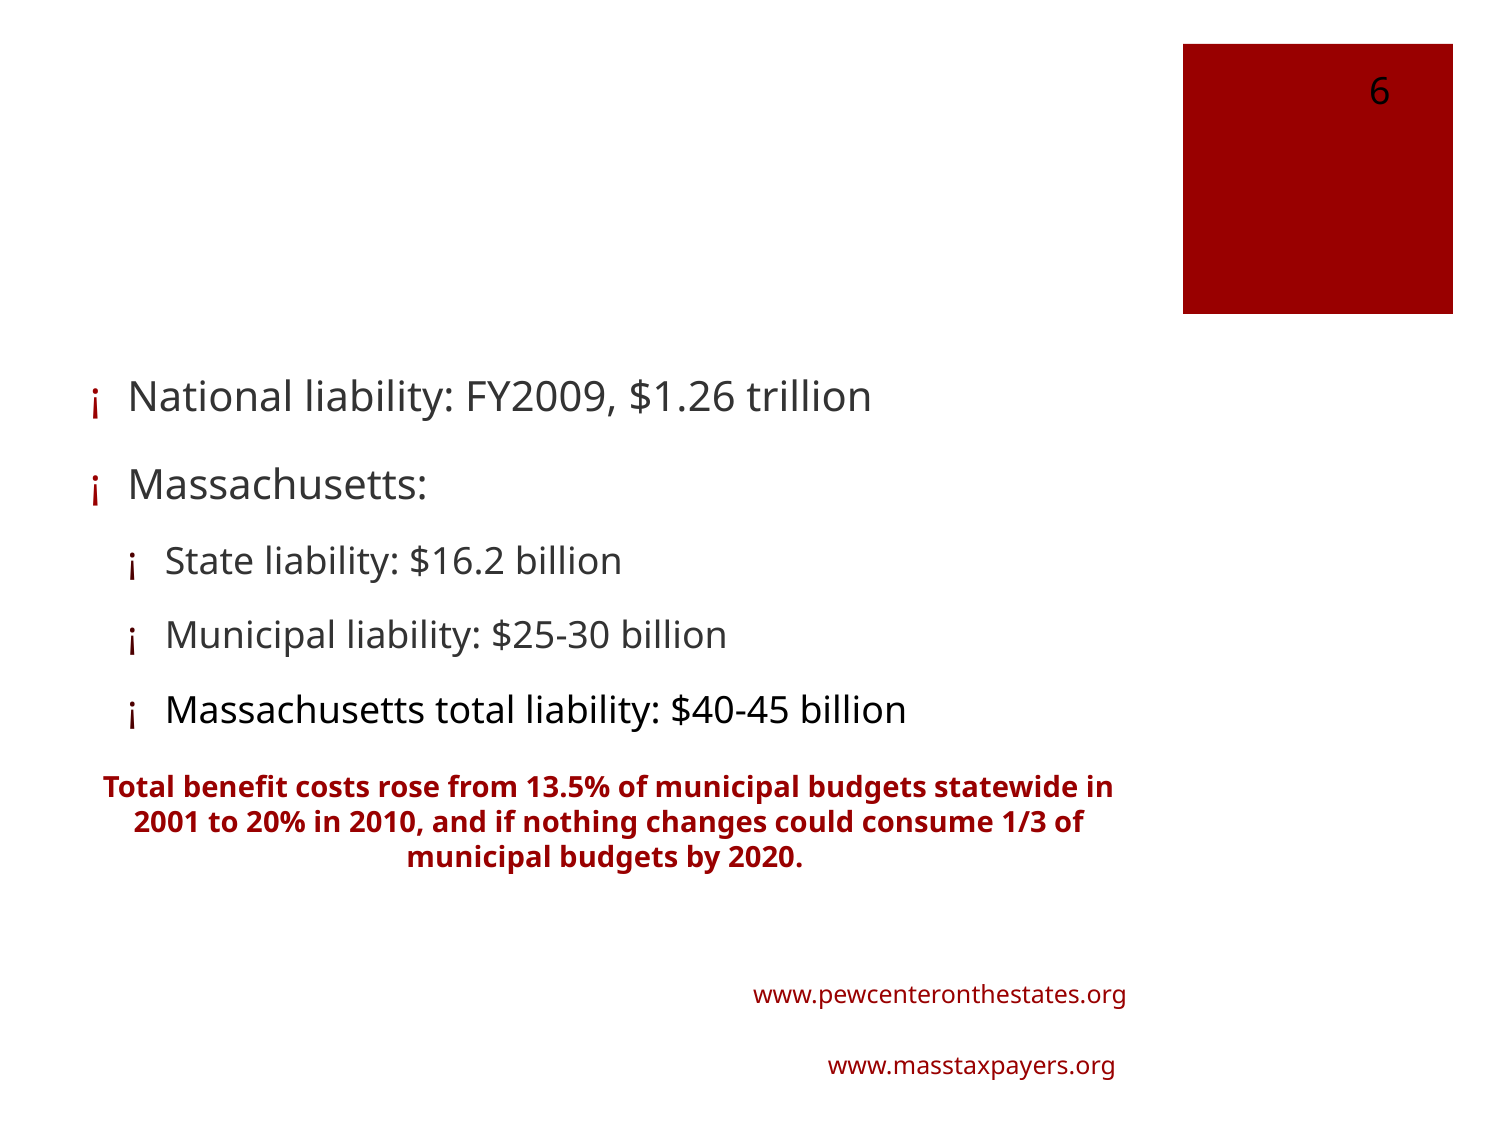

# The unfunded OPEB liability
National liability: FY2009, $1.26 trillion
Massachusetts:
State liability: $16.2 billion
Municipal liability: $25-30 billion
Massachusetts total liability: $40-45 billion
Total benefit costs rose from 13.5% of municipal budgets statewide in 2001 to 20% in 2010, and if nothing changes could consume 1/3 of municipal budgets by 2020.
www.pewcenteronthestates.org
www.masstaxpayers.org